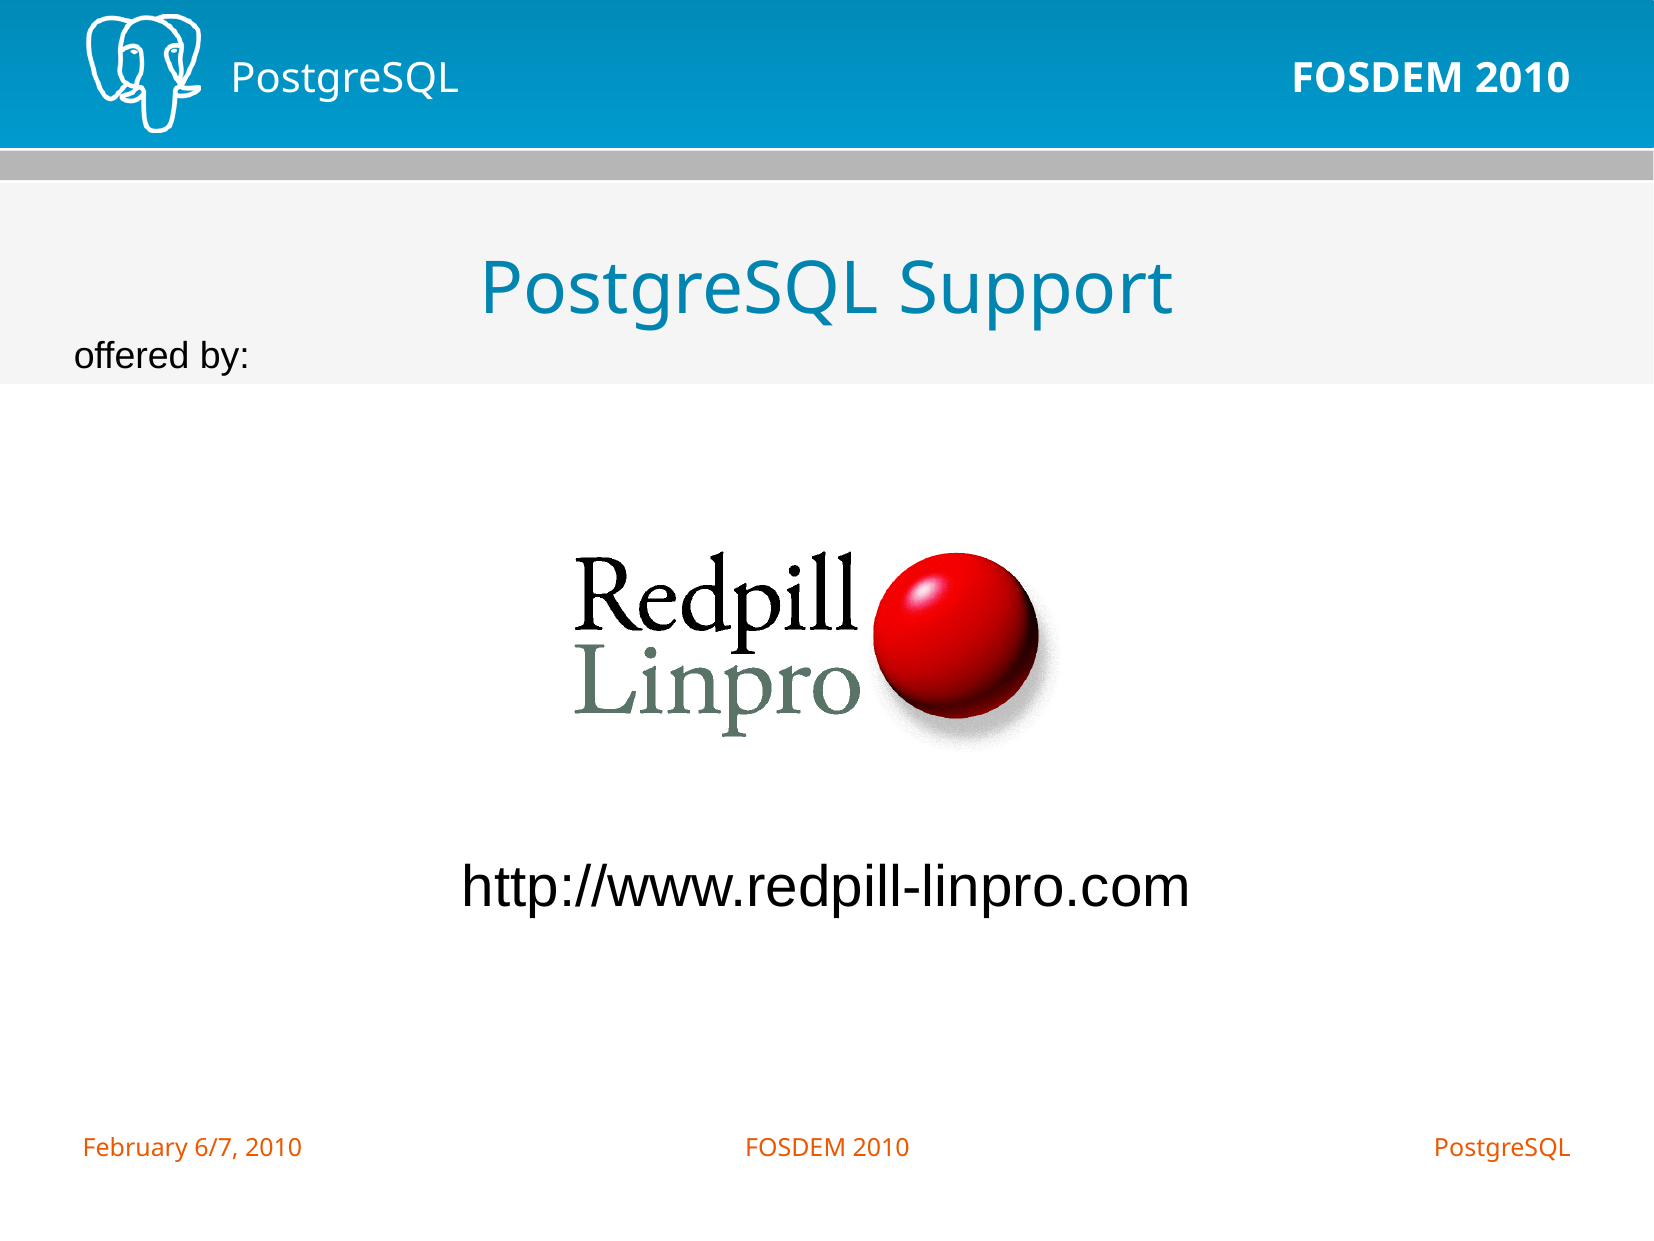

# PostgreSQL Support
offered by:
http://www.redpill-linpro.com
25